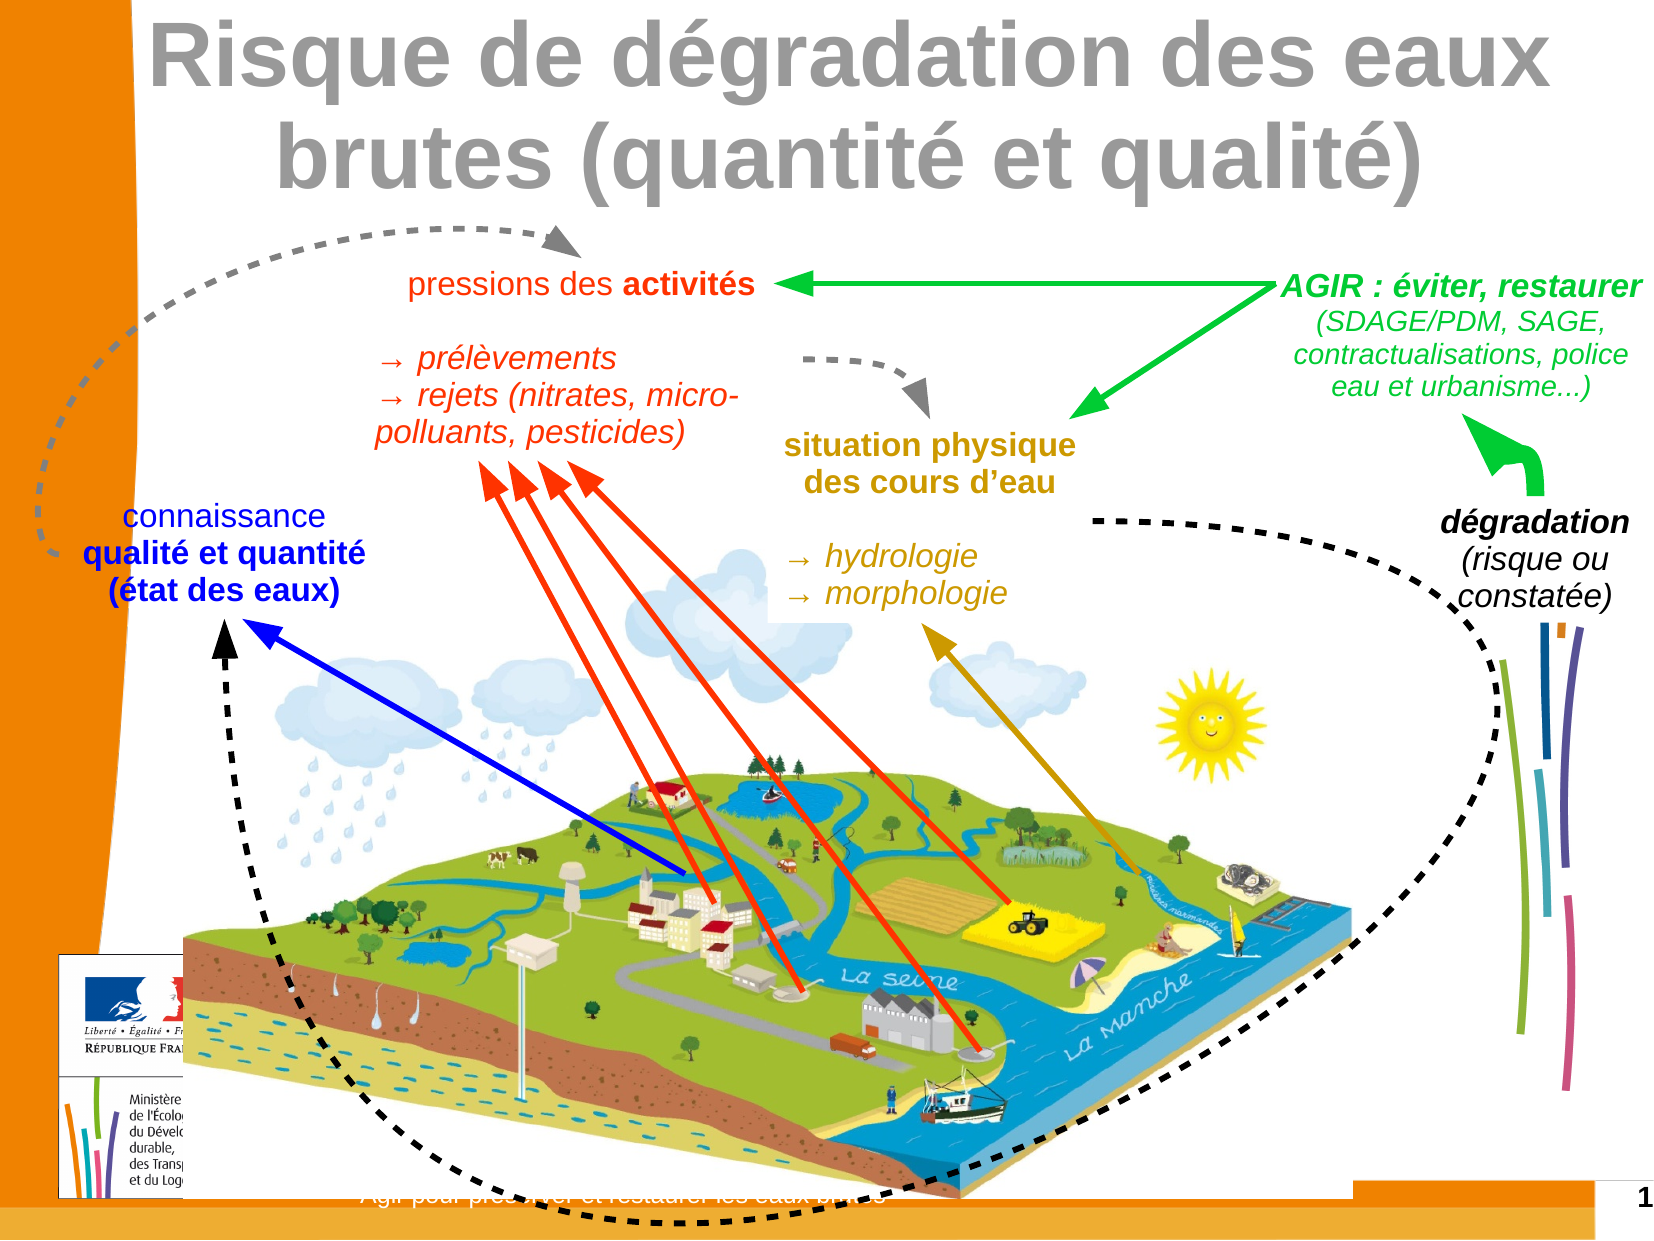

# Risque de dégradation des eaux brutes (quantité et qualité)
pressions des activités
→ prélèvements
→ rejets (nitrates, micro-polluants, pesticides)
AGIR : éviter, restaurer
(SDAGE/PDM, SAGE, contractualisations, police eau et urbanisme...)
situation physique des cours d’eau
→ hydrologie
→ morphologie
connaissance
qualité et quantité
(état des eaux)
dégradation
(risque ou constatée)
Avril 2019
Agir pour préserver et restaurer les eaux brutes
1